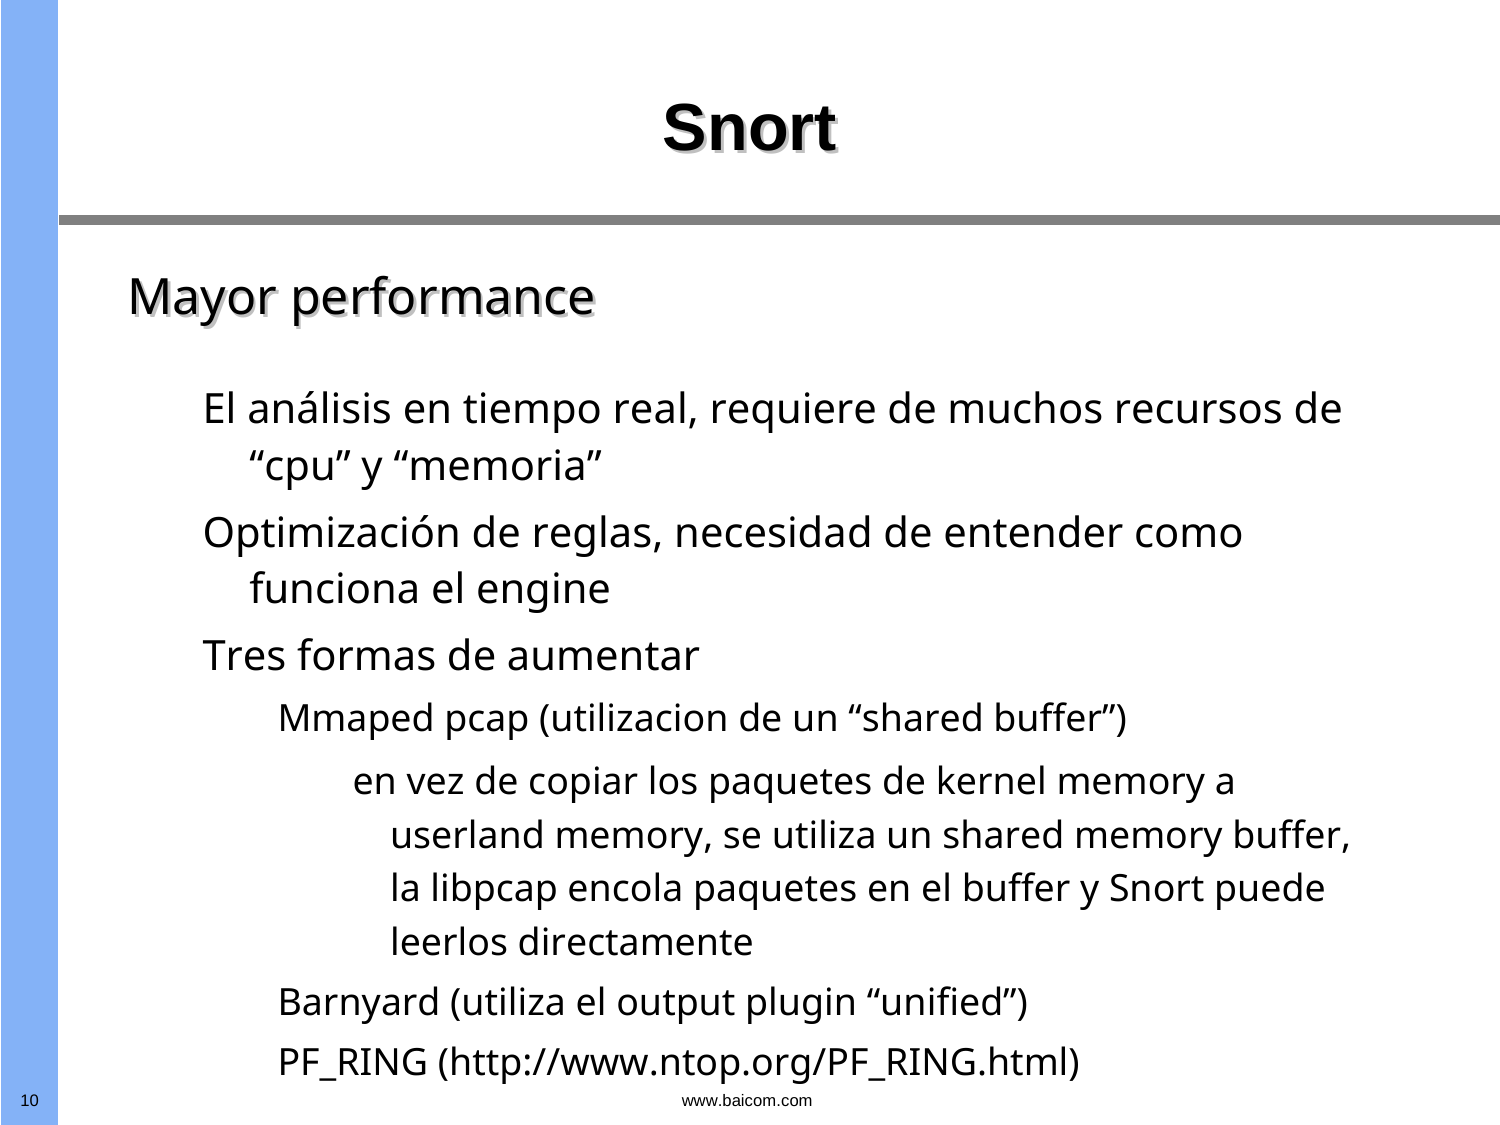

Snort
# Mayor performance
El análisis en tiempo real, requiere de muchos recursos de “cpu” y “memoria”
Optimización de reglas, necesidad de entender como funciona el engine
Tres formas de aumentar
Mmaped pcap (utilizacion de un “shared buffer”)
en vez de copiar los paquetes de kernel memory a userland memory, se utiliza un shared memory buffer, la libpcap encola paquetes en el buffer y Snort puede leerlos directamente
Barnyard (utiliza el output plugin “unified”)
PF_RING (http://www.ntop.org/PF_RING.html)
10
www.baicom.com